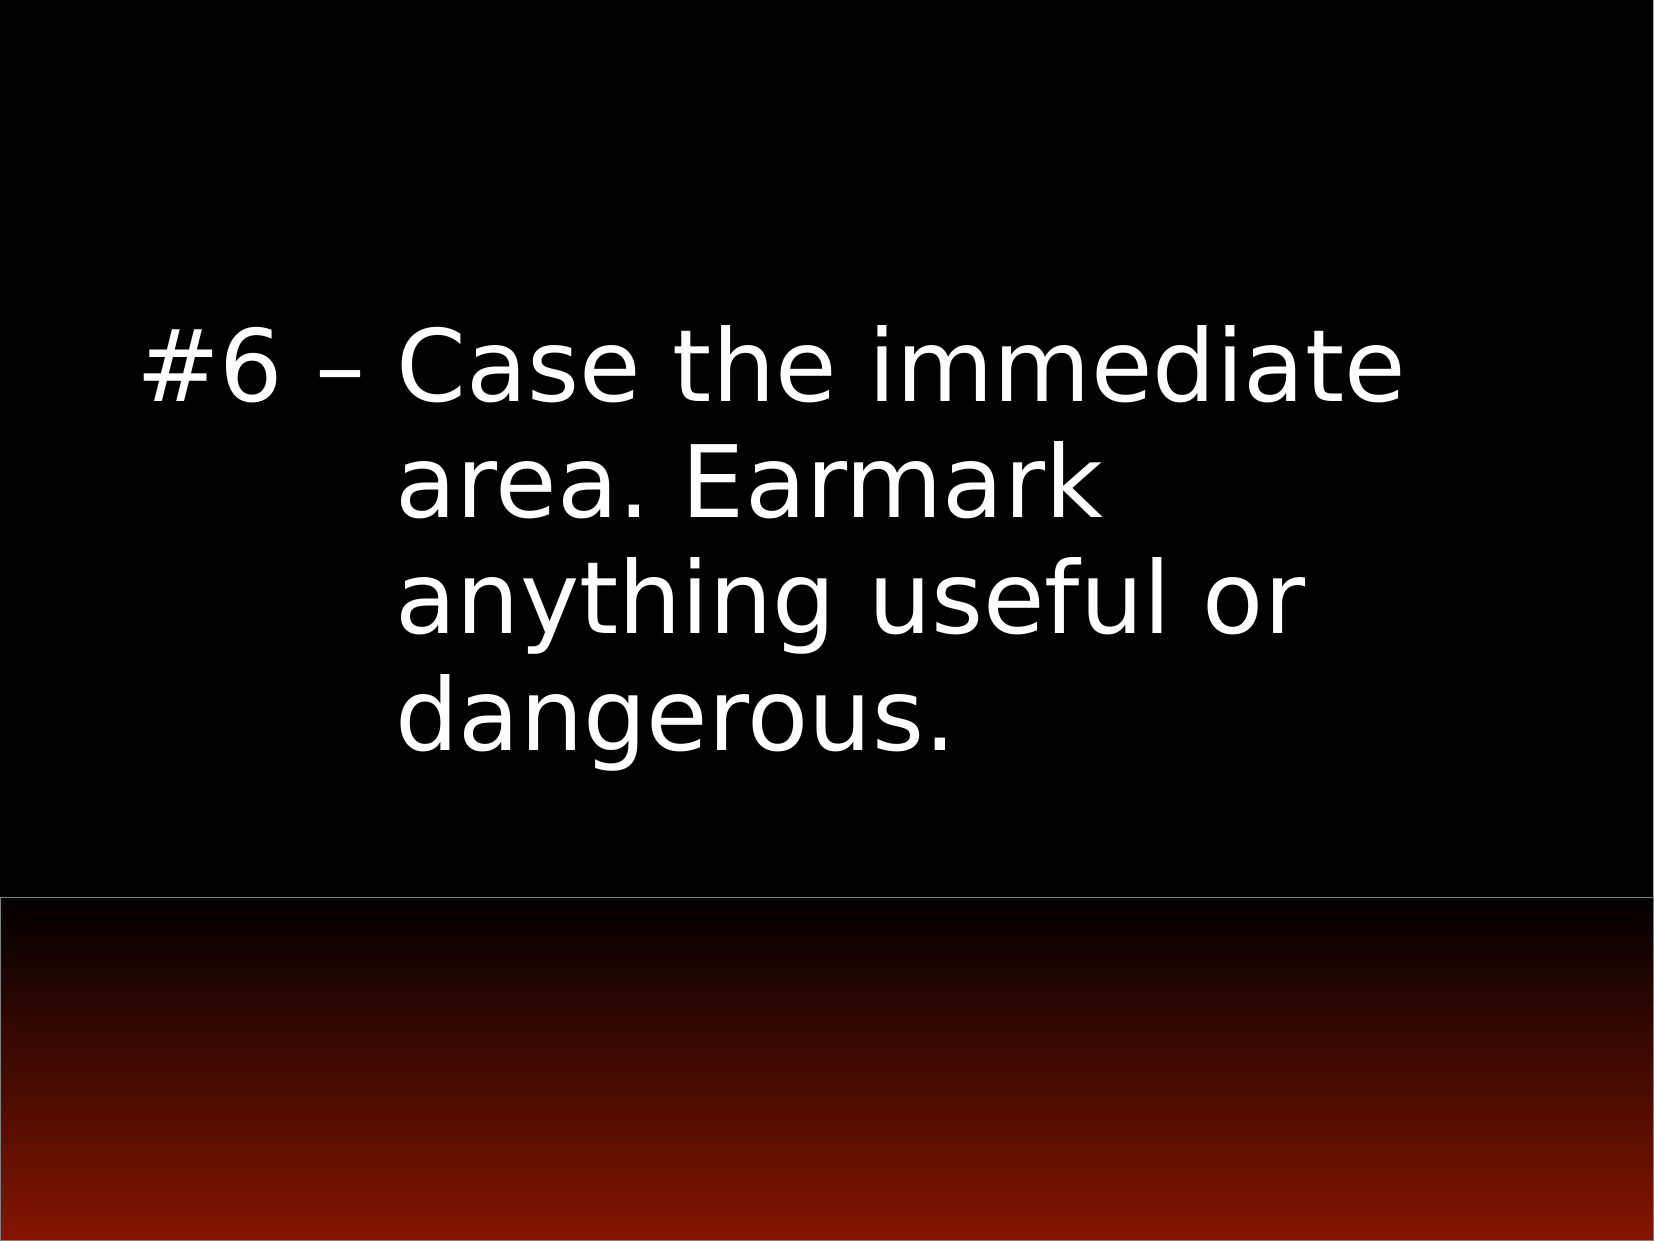

#6 – Case the immediate area. Earmark anything useful or dangerous.